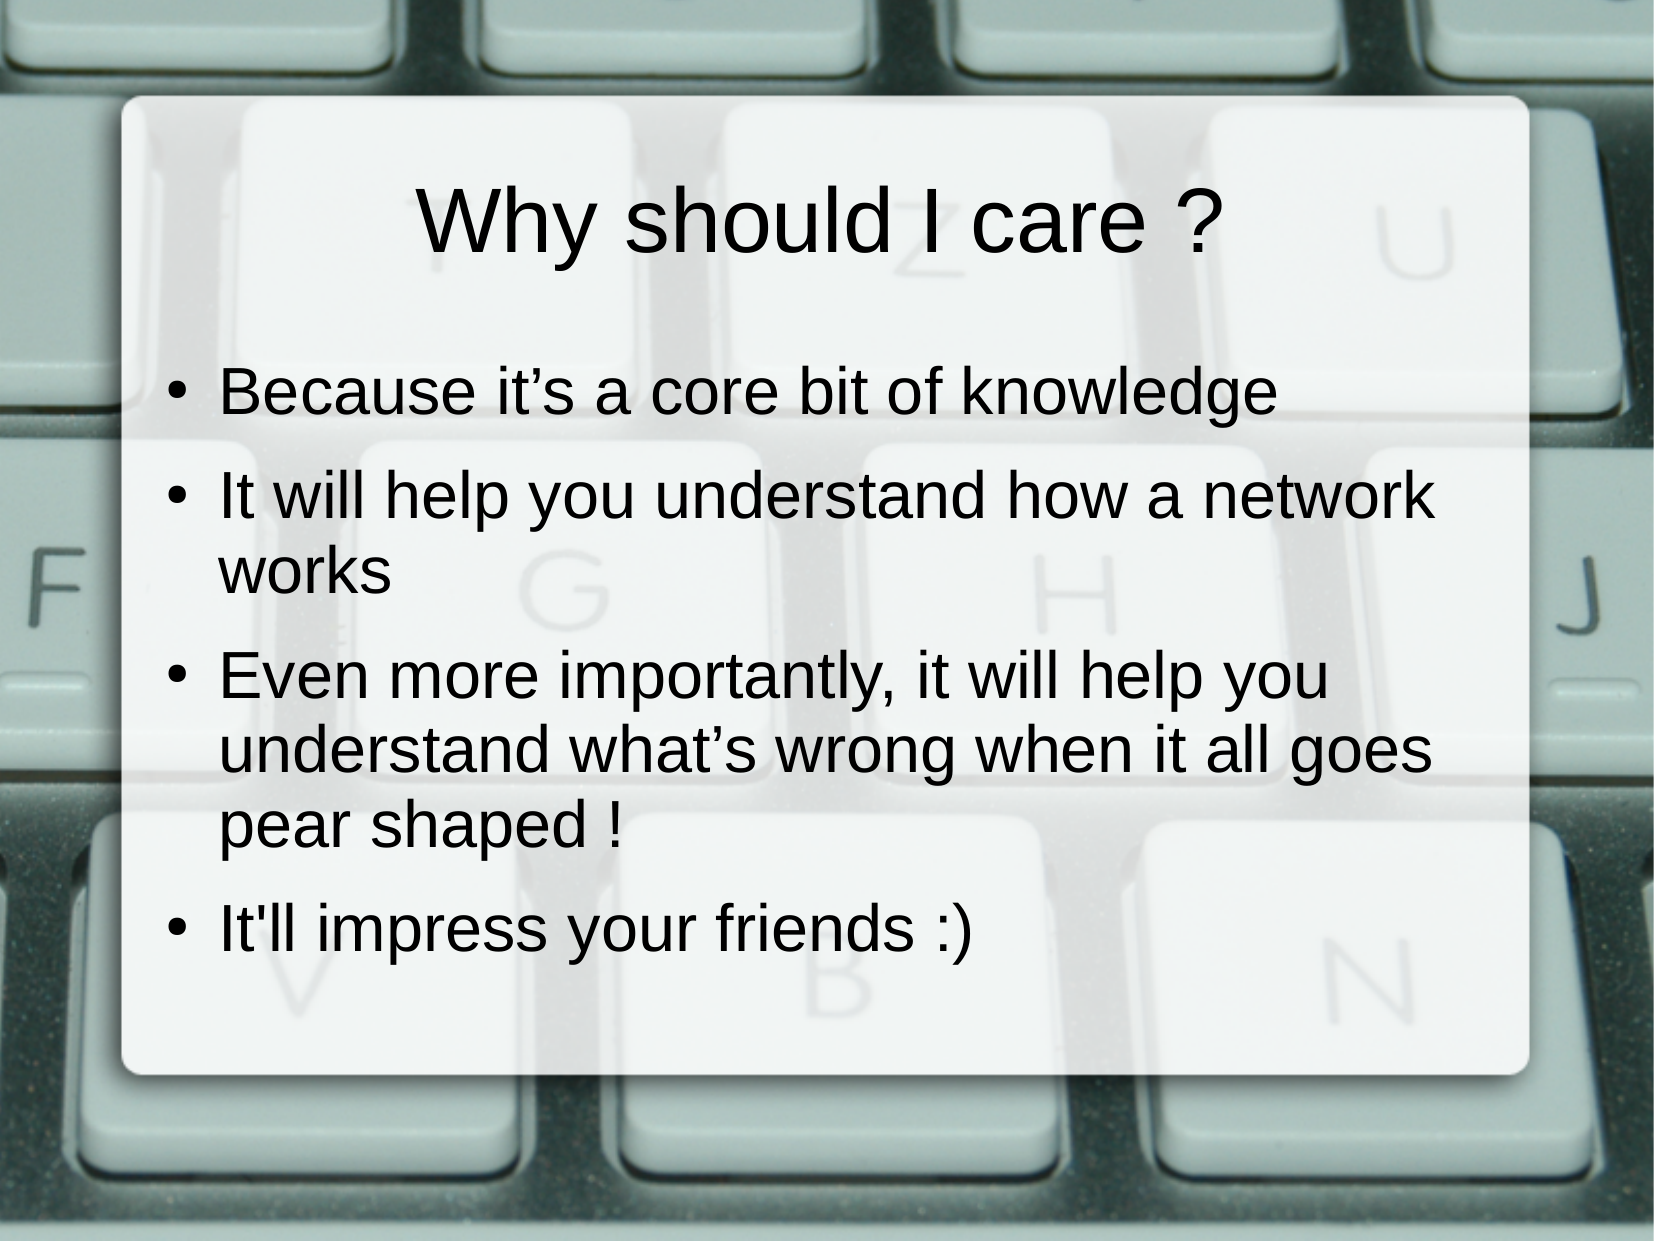

# Why should I care ?
Because it’s a core bit of knowledge
It will help you understand how a network works
Even more importantly, it will help you understand what’s wrong when it all goes pear shaped !
It'll impress your friends :)